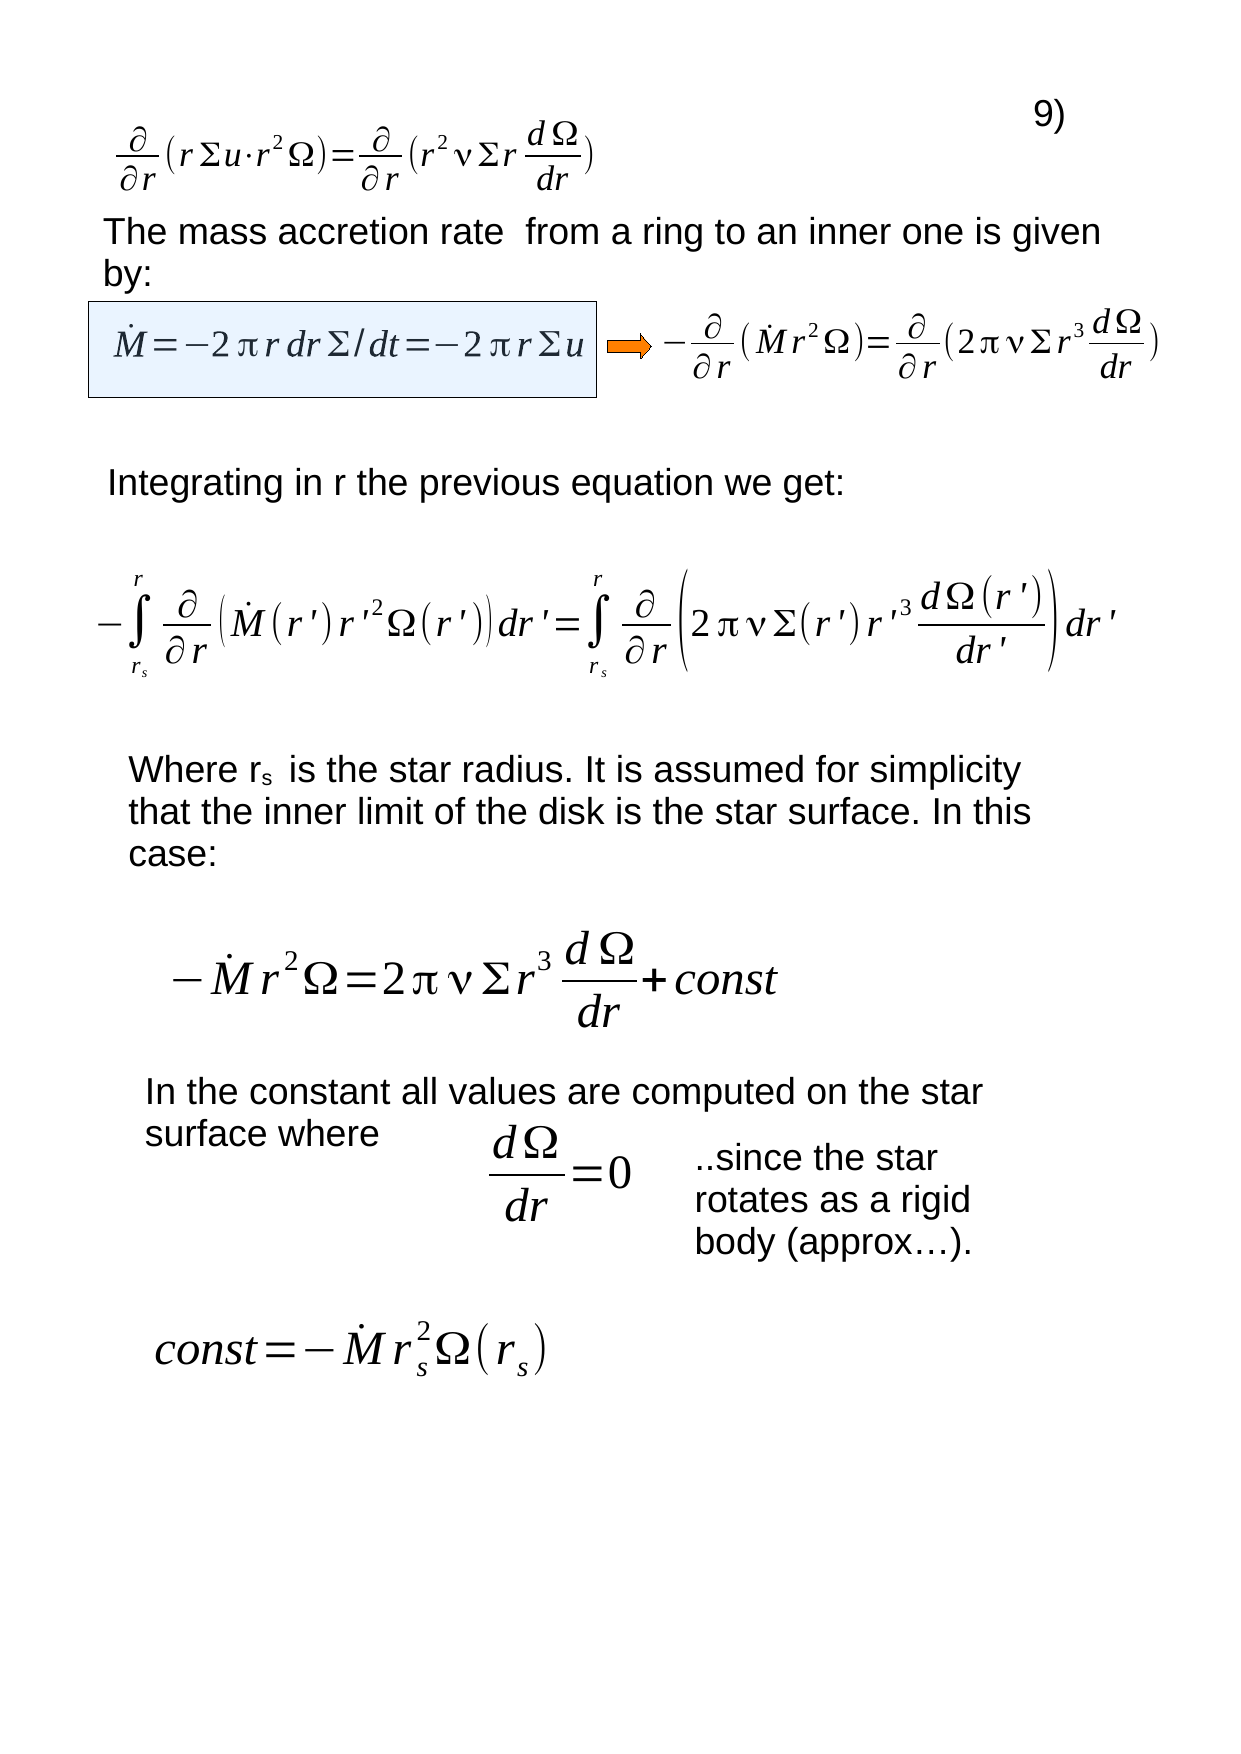

9)
The mass accretion rate from a ring to an inner one is given by:
˙
=
−
π
Σ
/
=
−
π
Σ
Integrating in r the previous equation we get:
Where rs is the star radius. It is assumed for simplicity that the inner limit of the disk is the star surface. In this case:
In the constant all values are computed on the star surface where
..since the star rotates as a rigid body (approx…).